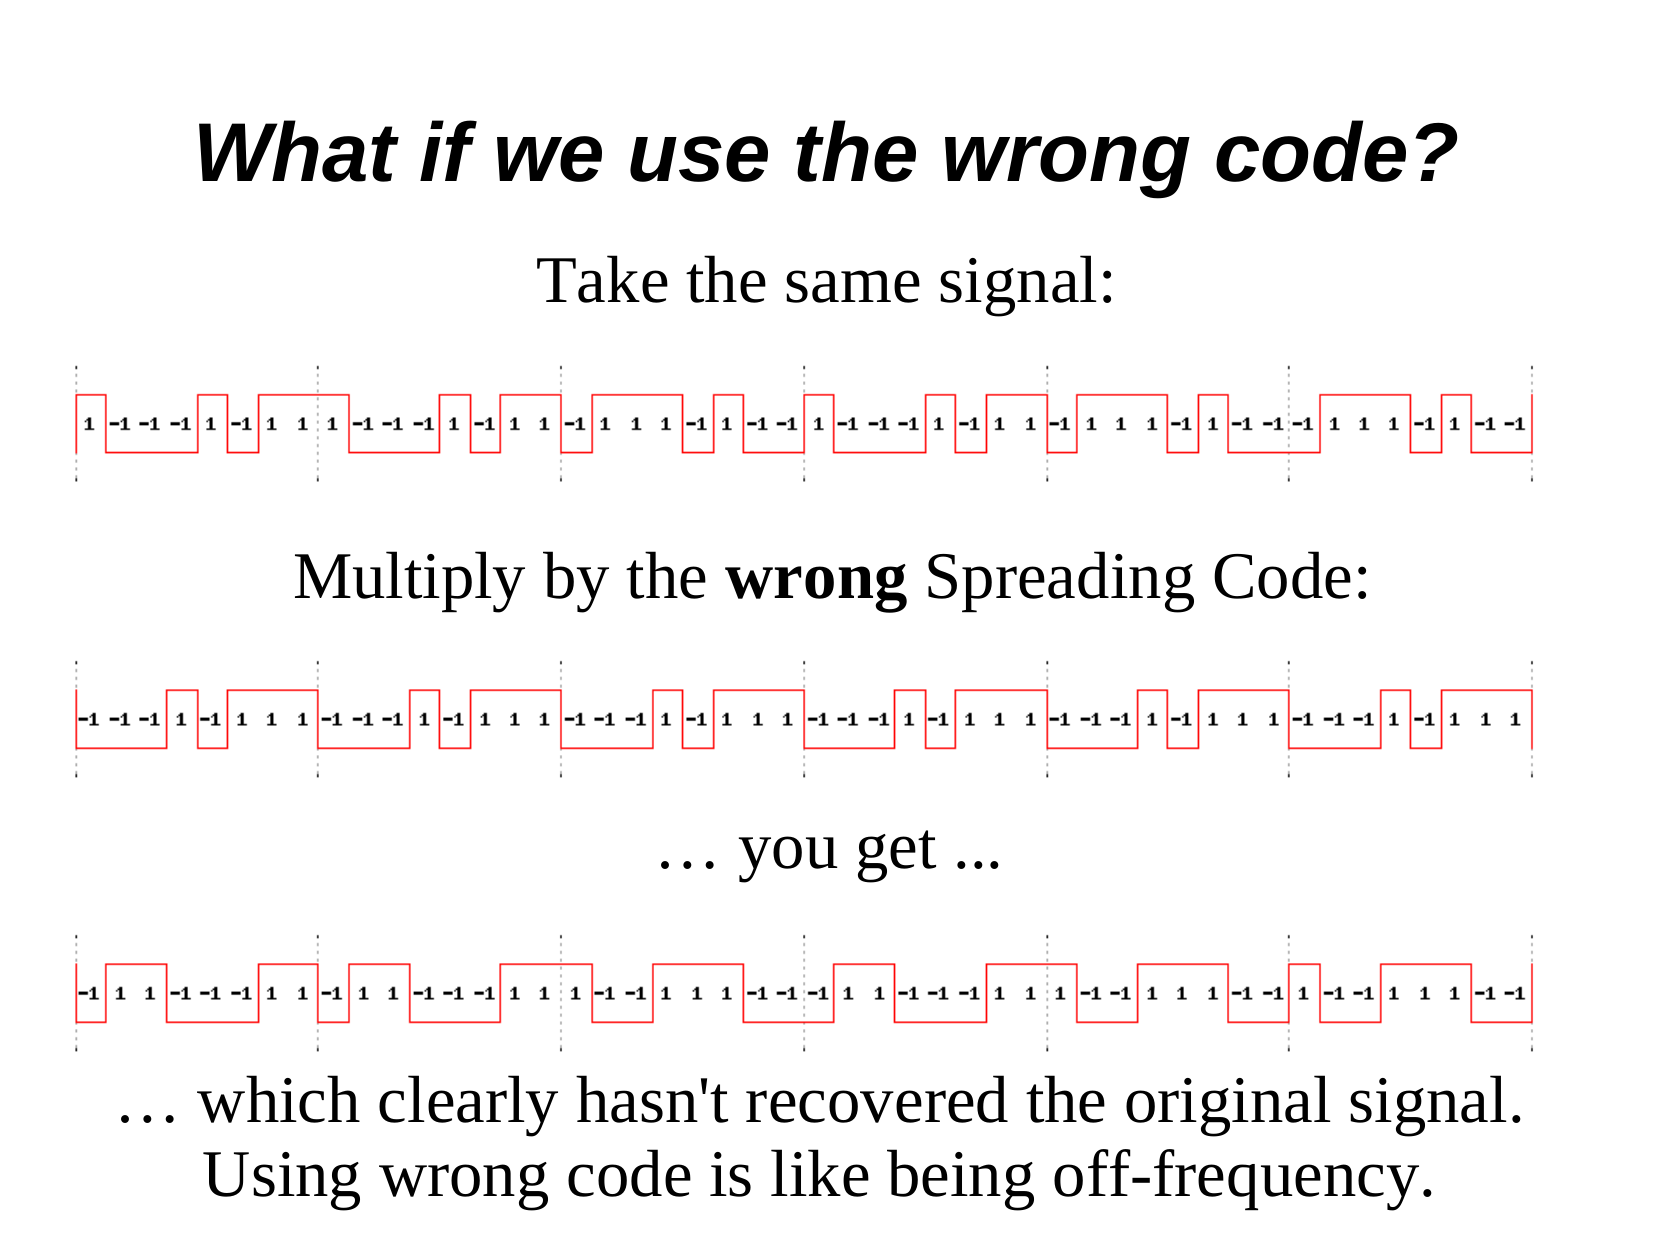

# What if we use the wrong code?
Take the same signal:
Multiply by the wrong Spreading Code:
… you get ...
… which clearly hasn't recovered the original signal.
Using wrong code is like being off-frequency.